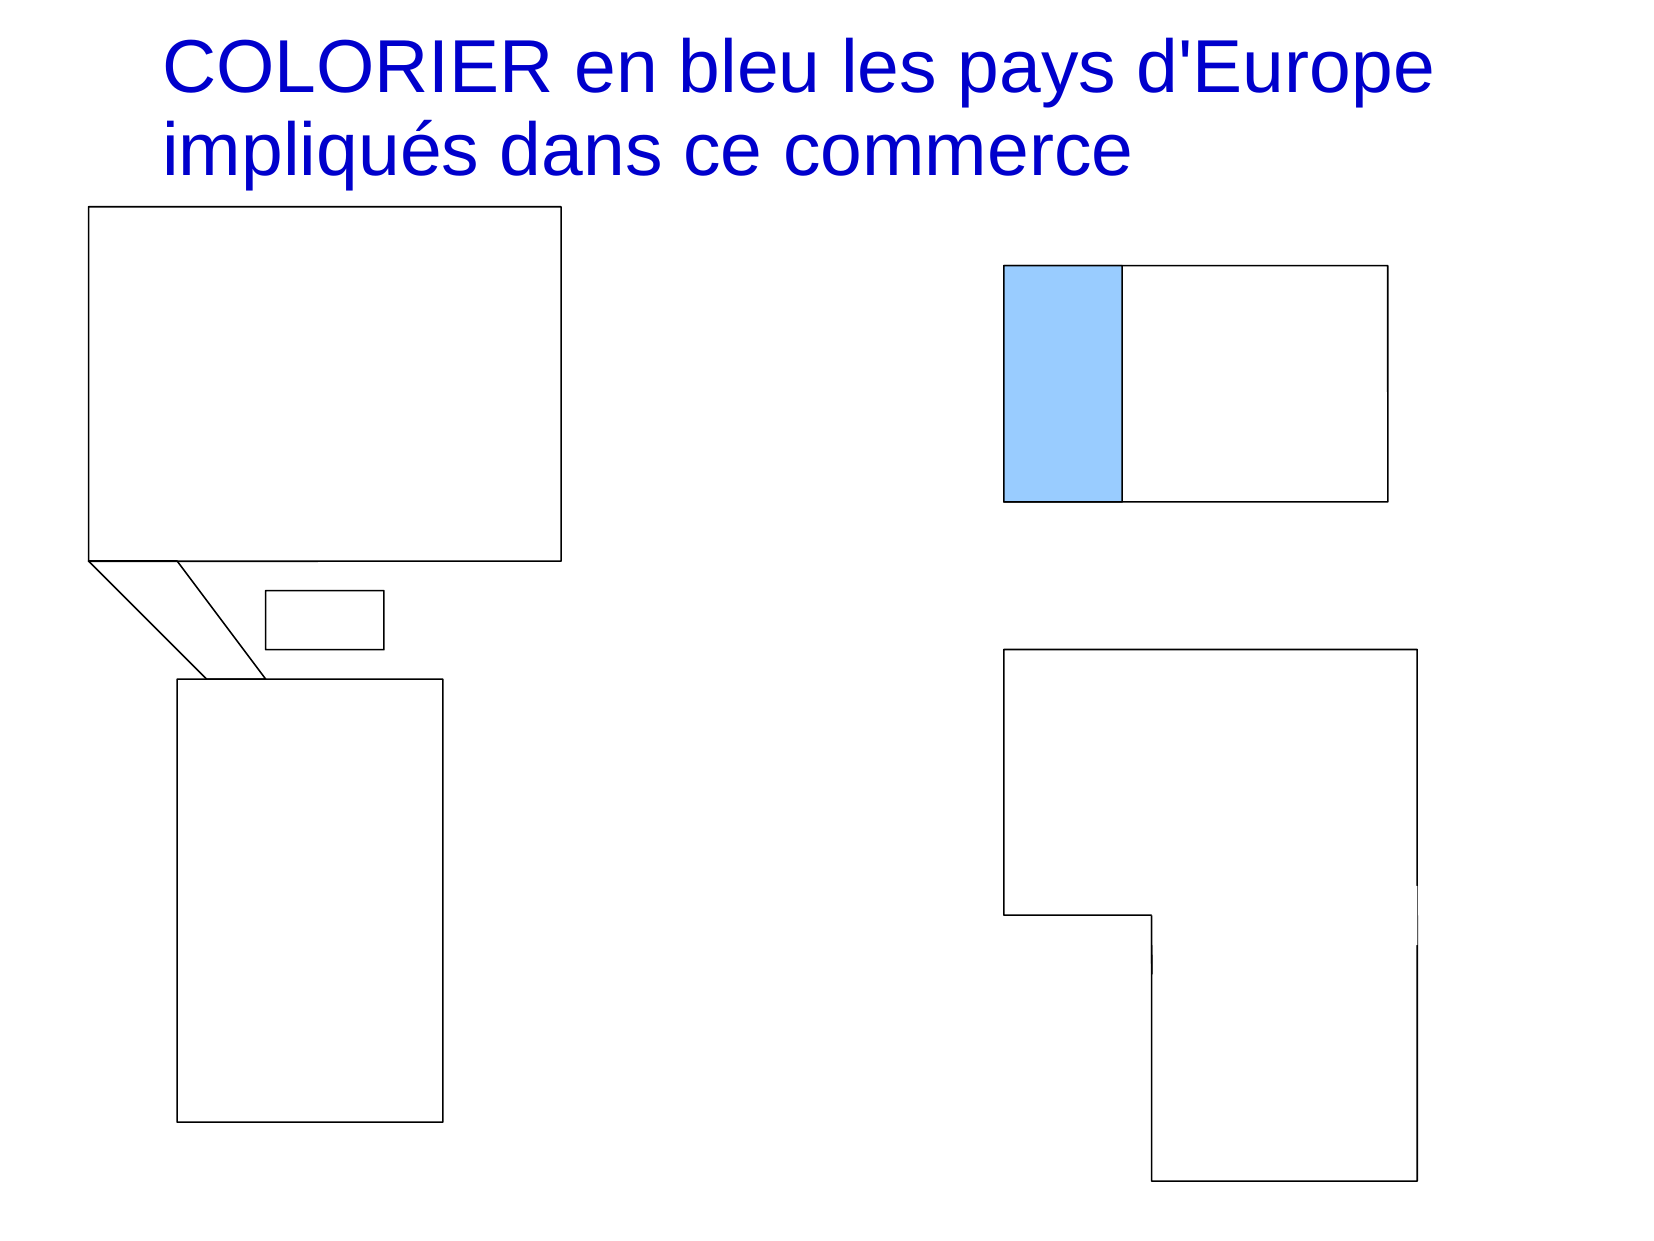

COLORIER en bleu les pays d'Europe impliqués dans ce commerce